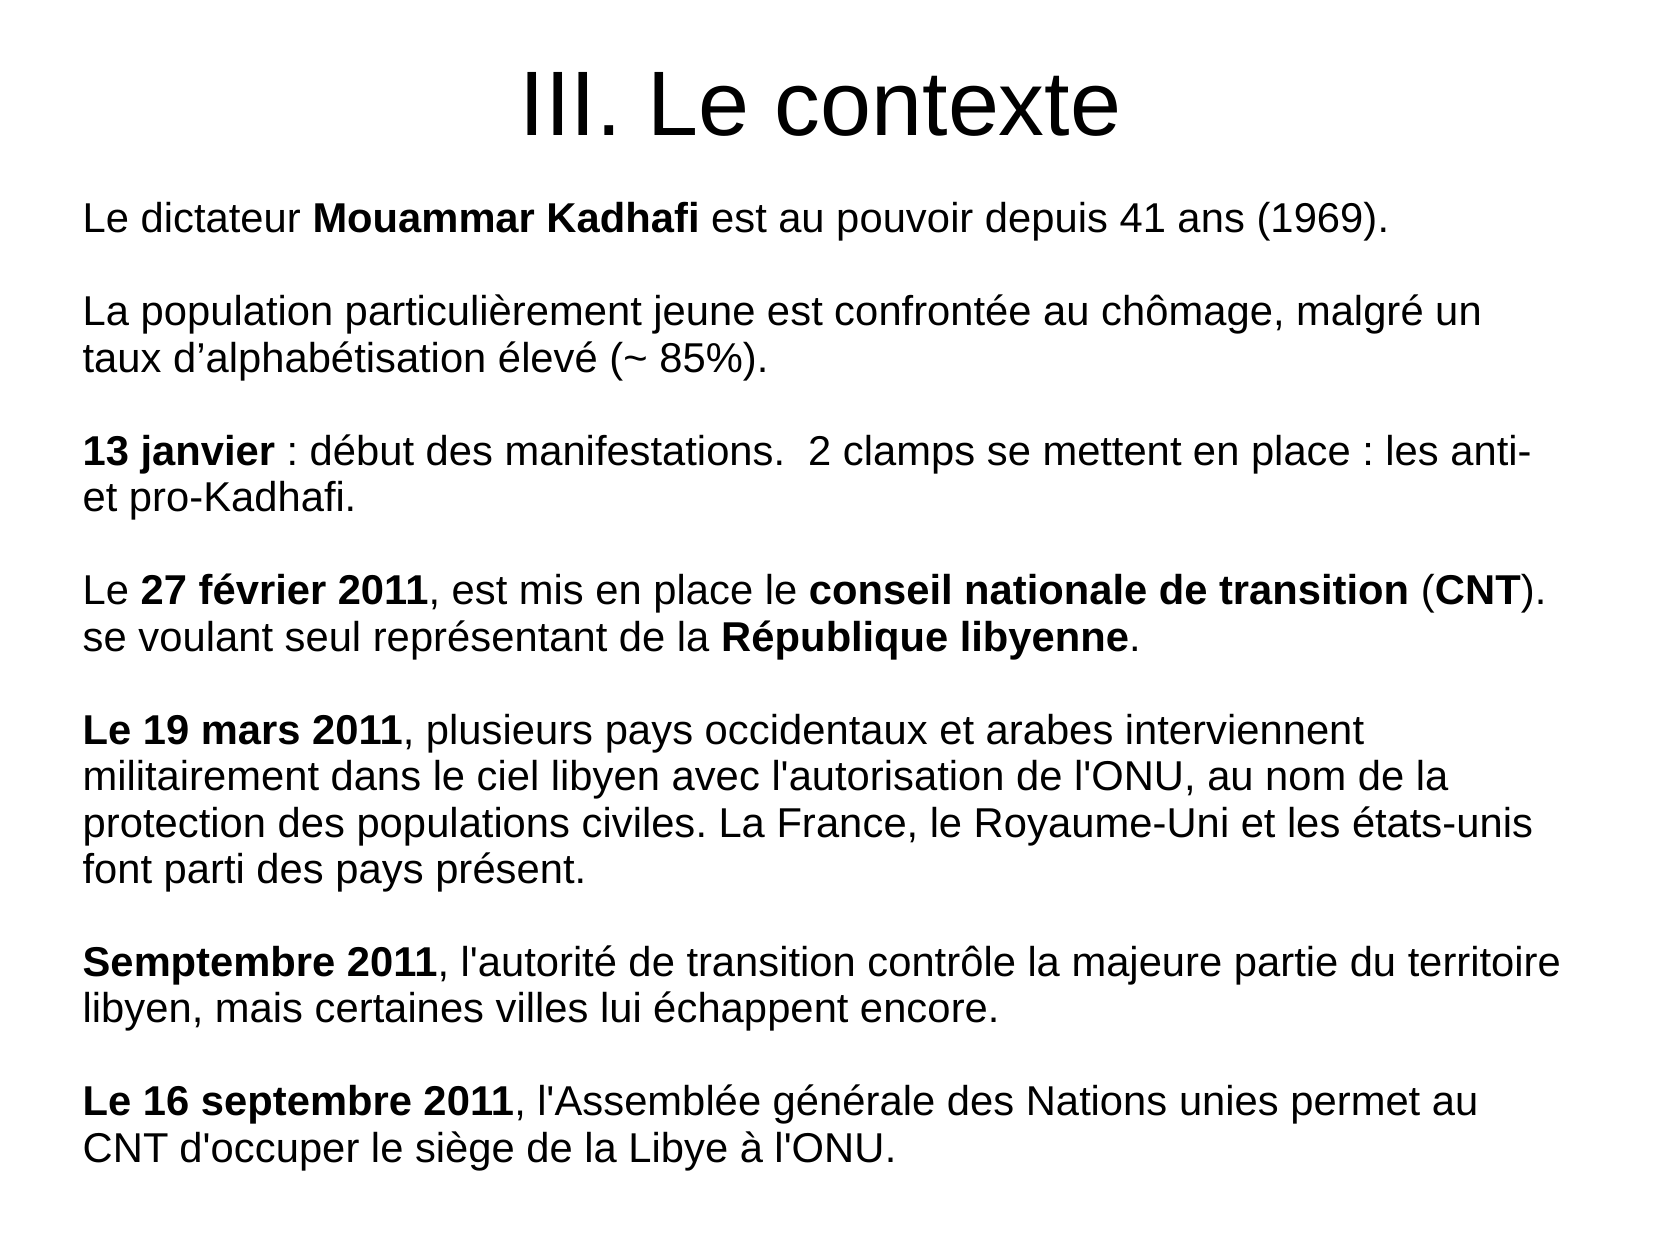

# III. Le contexte
Le dictateur Mouammar Kadhafi est au pouvoir depuis 41 ans (1969).
La population particulièrement jeune est confrontée au chômage, malgré un taux d’alphabétisation élevé (~ 85%).
13 janvier : début des manifestations. 2 clamps se mettent en place : les anti- et pro-Kadhafi.
Le 27 février 2011, est mis en place le conseil nationale de transition (CNT). se voulant seul représentant de la République libyenne.
Le 19 mars 2011, plusieurs pays occidentaux et arabes interviennent militairement dans le ciel libyen avec l'autorisation de l'ONU, au nom de la protection des populations civiles. La France, le Royaume-Uni et les états-unis font parti des pays présent.
Semptembre 2011, l'autorité de transition contrôle la majeure partie du territoire libyen, mais certaines villes lui échappent encore.
Le 16 septembre 2011, l'Assemblée générale des Nations unies permet au CNT d'occuper le siège de la Libye à l'ONU.